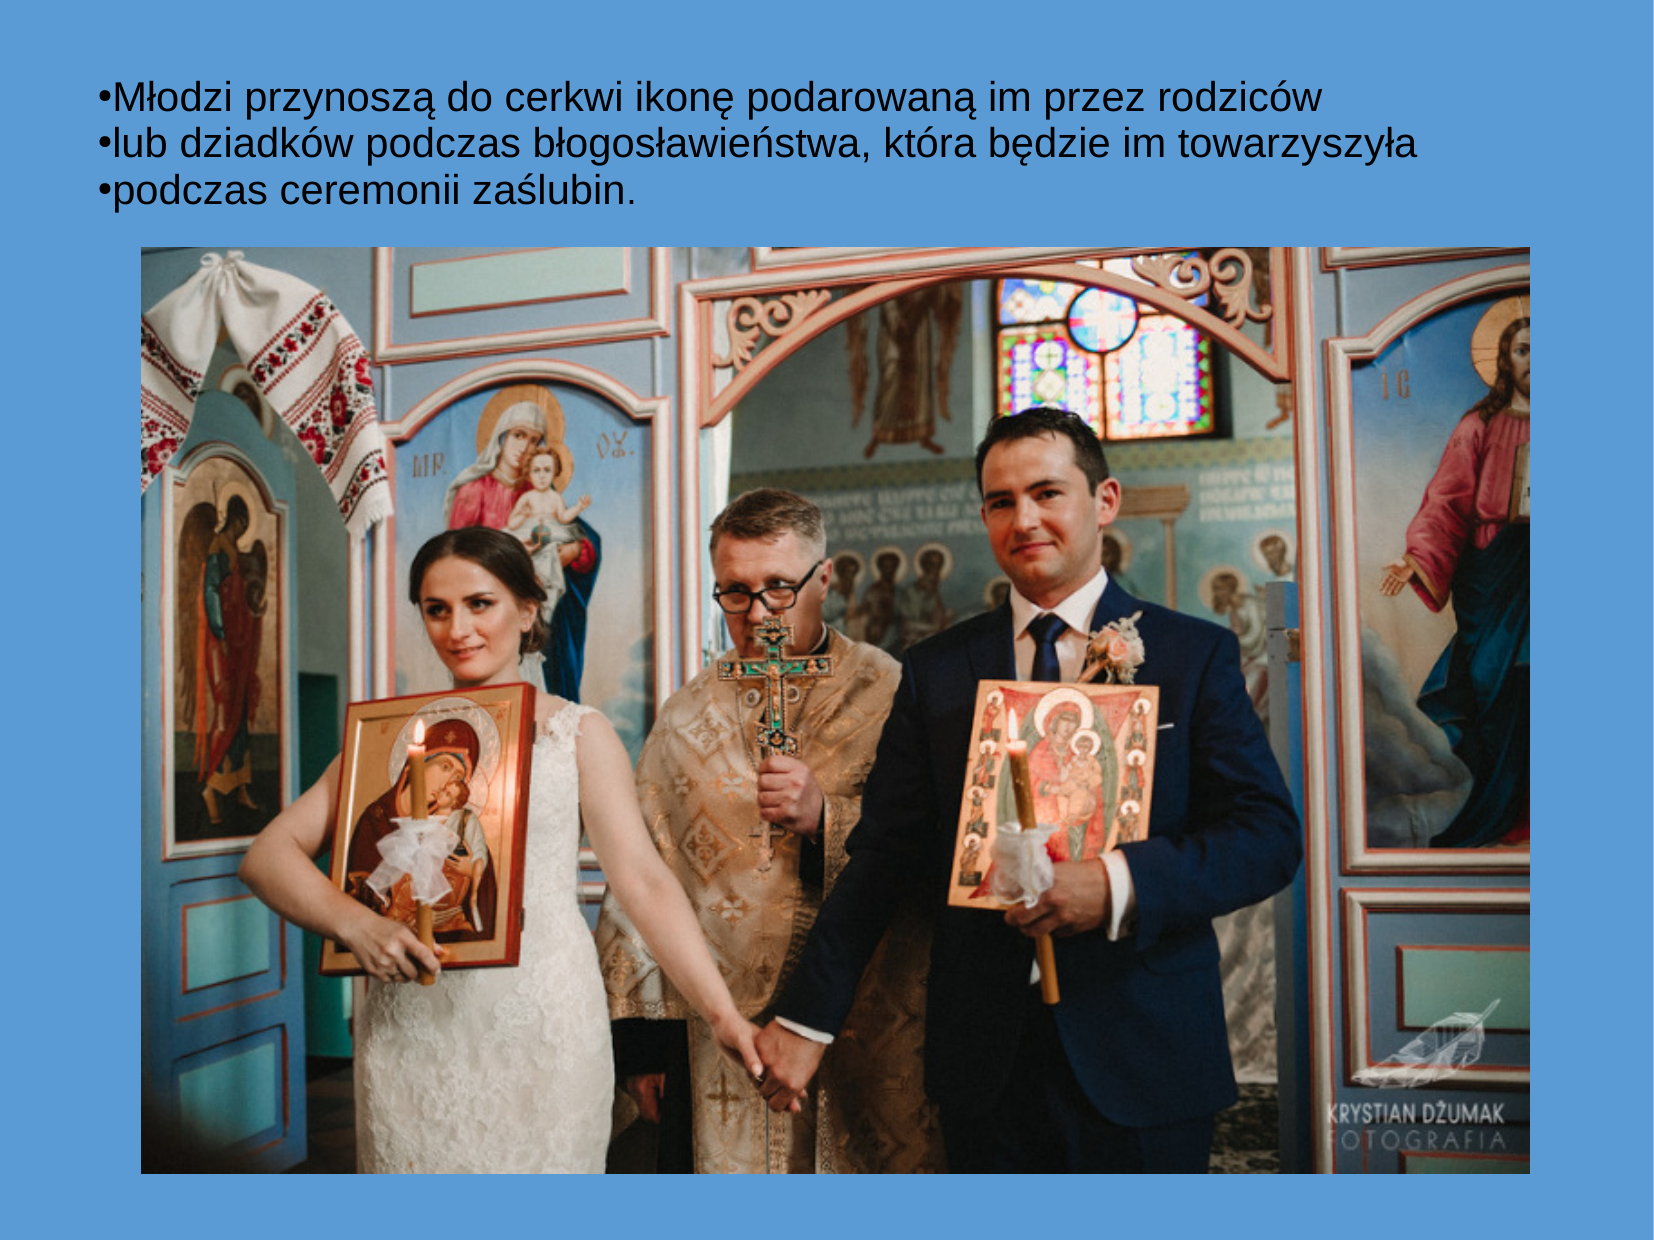

Młodzi przynoszą do cerkwi ikonę podarowaną im przez rodziców
lub dziadków podczas błogosławieństwa, która będzie im towarzyszyła
podczas ceremonii zaślubin.